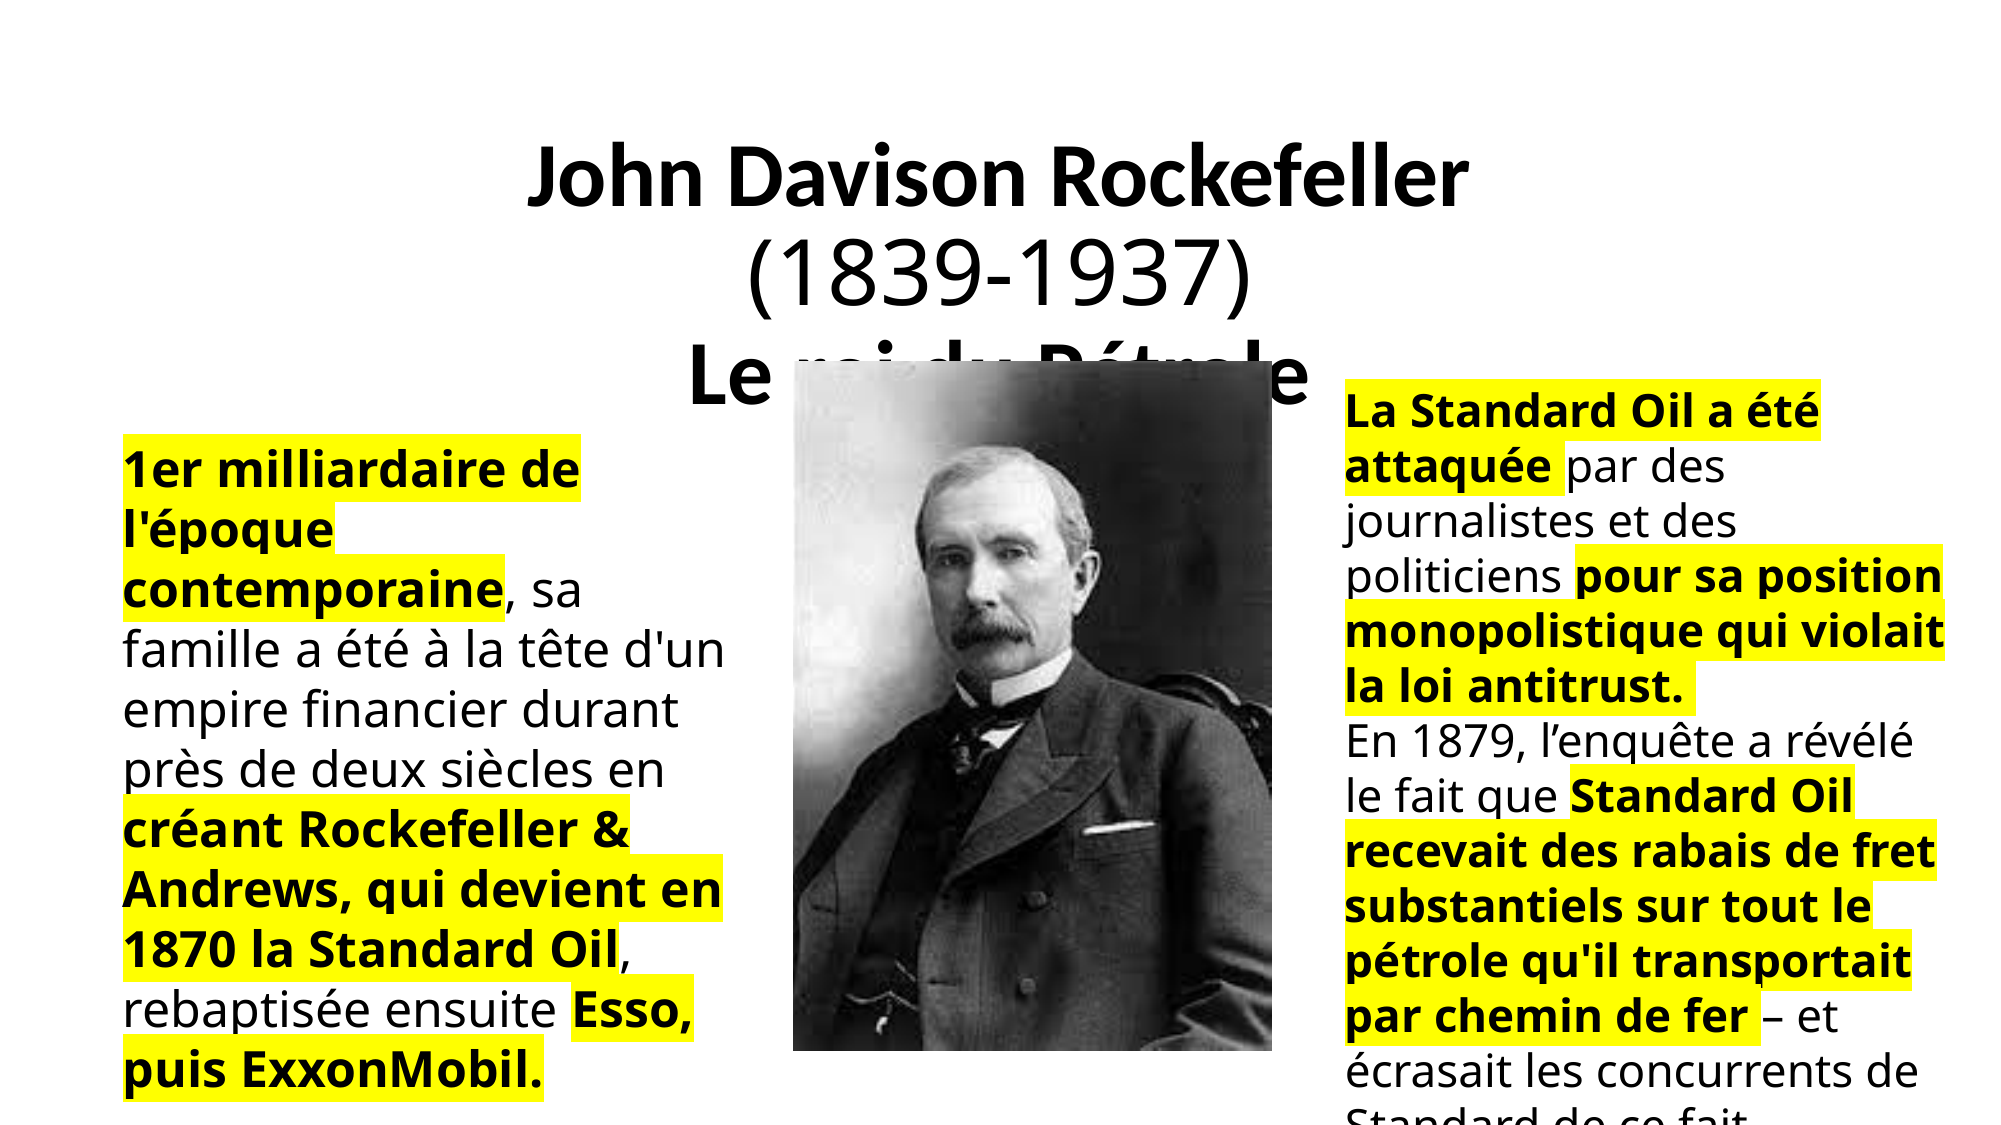

# John Davison Rockefeller (1839-1937) Le roi du Pétrole
La Standard Oil a été attaquée par des journalistes et des politiciens pour sa position monopolistique qui violait la loi antitrust.
En 1879, l’enquête a révélé le fait que Standard Oil recevait des rabais de fret substantiels sur tout le pétrole qu'il transportait par chemin de fer – et écrasait les concurrents de Standard de ce fait.
1er milliardaire de l'époque contemporaine, sa famille a été à la tête d'un empire financier durant près de deux siècles en créant Rockefeller & Andrews, qui devient en 1870 la Standard Oil, rebaptisée ensuite Esso, puis ExxonMobil.